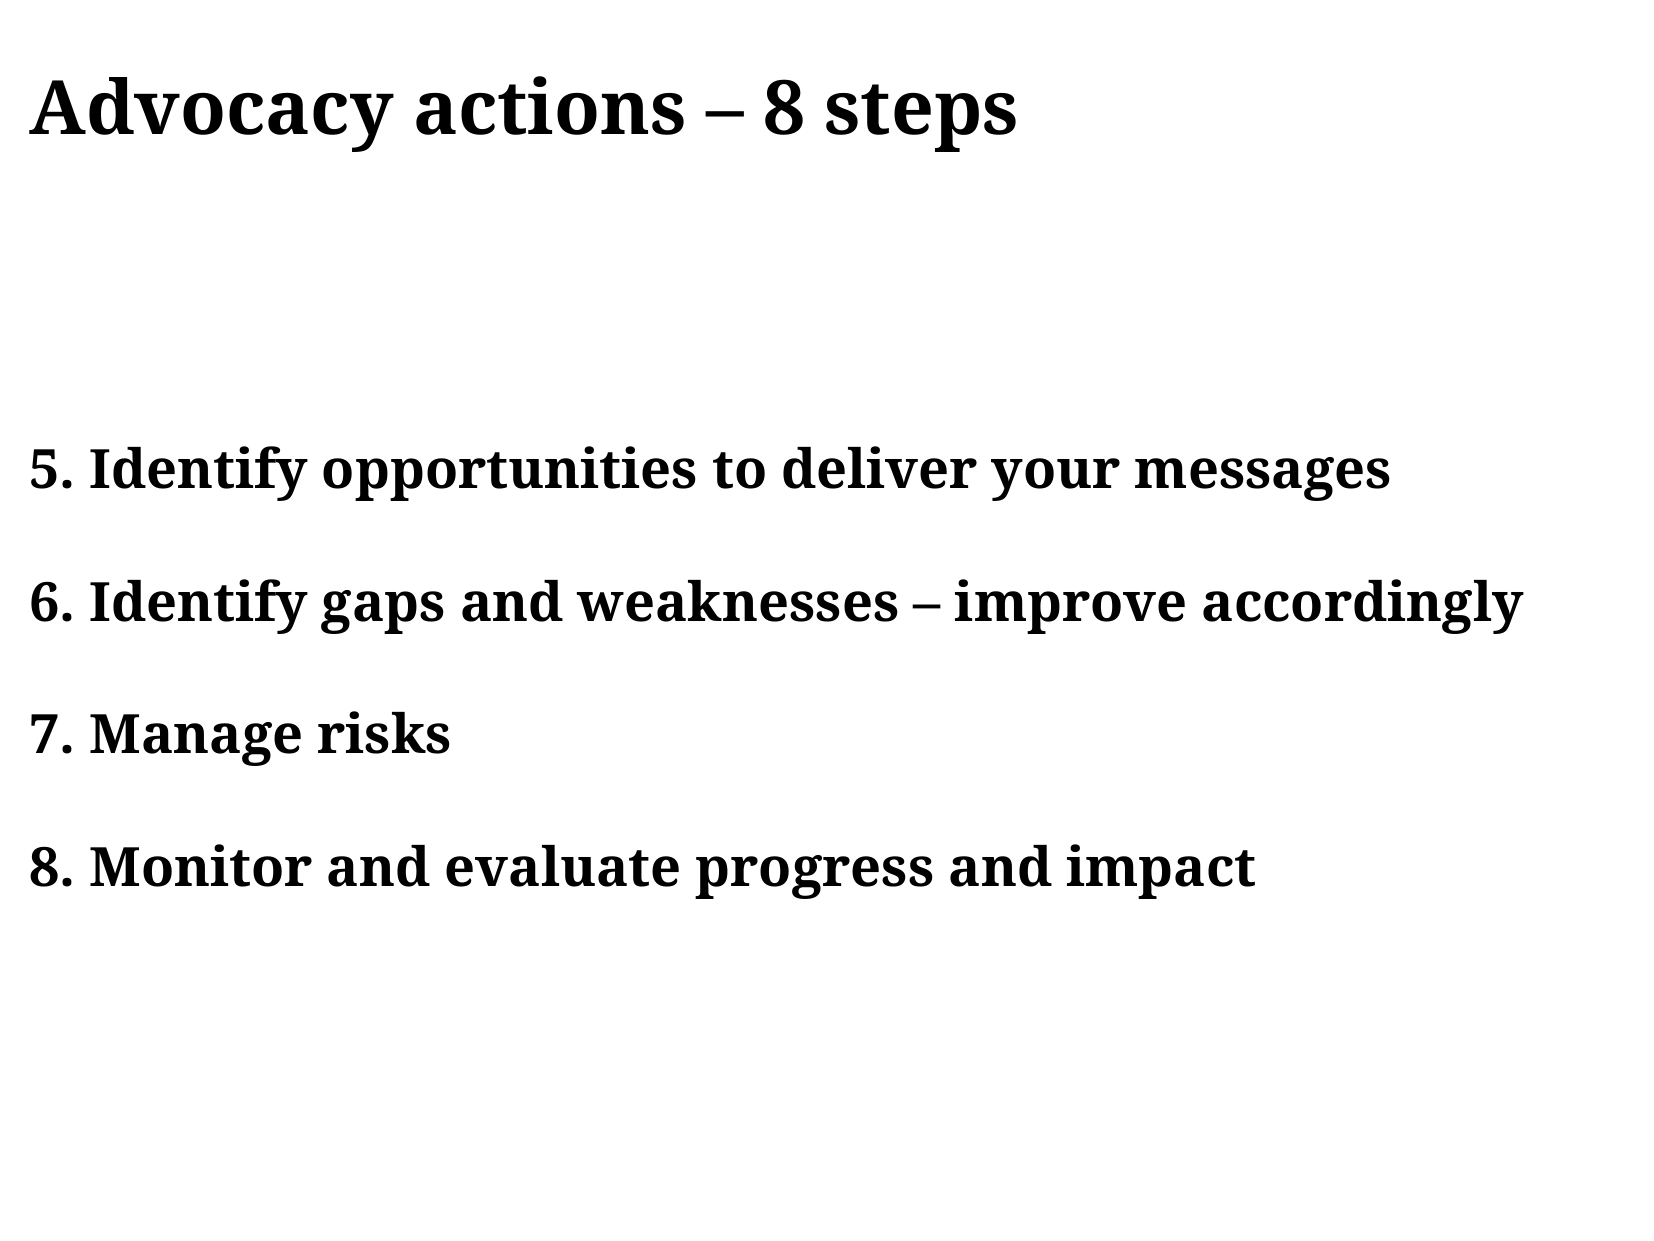

# Advocacy actions – 8 steps
5. Identify opportunities to deliver your messages
6. Identify gaps and weaknesses – improve accordingly
7. Manage risks
8. Monitor and evaluate progress and impact